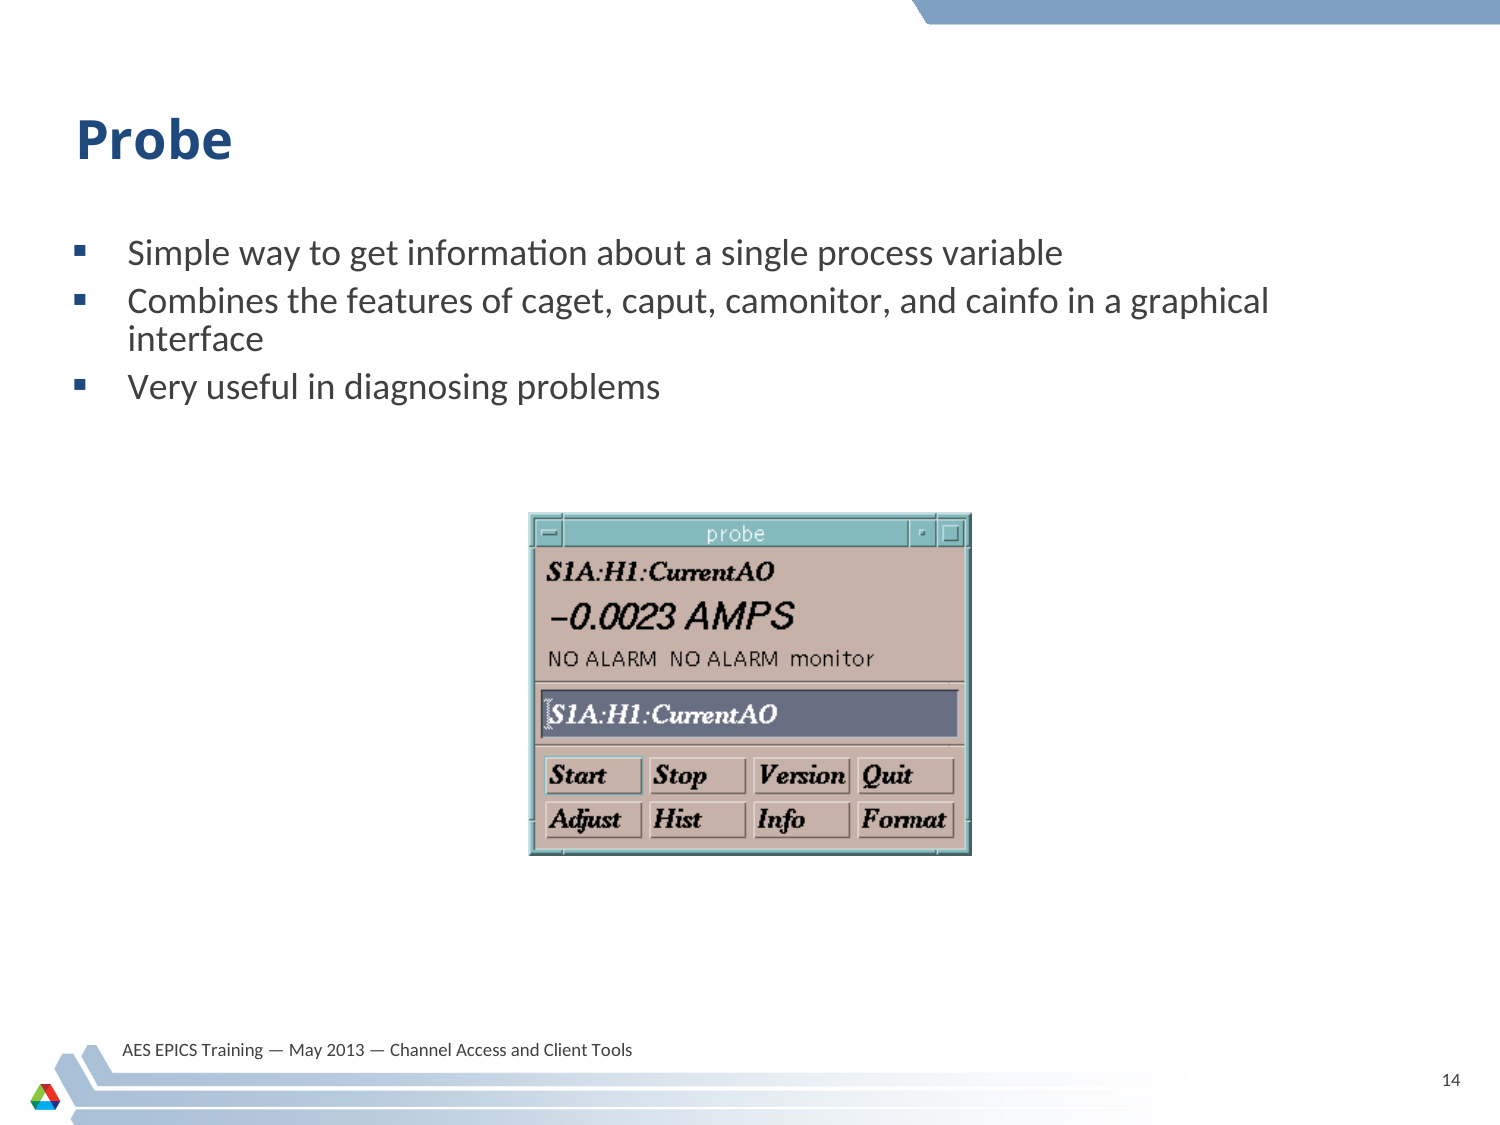

# Probe
Simple way to get information about a single process variable
Combines the features of caget, caput, camonitor, and cainfo in a graphical interface
Very useful in diagnosing problems
AES EPICS Training — May 2013 — Channel Access and Client Tools
14